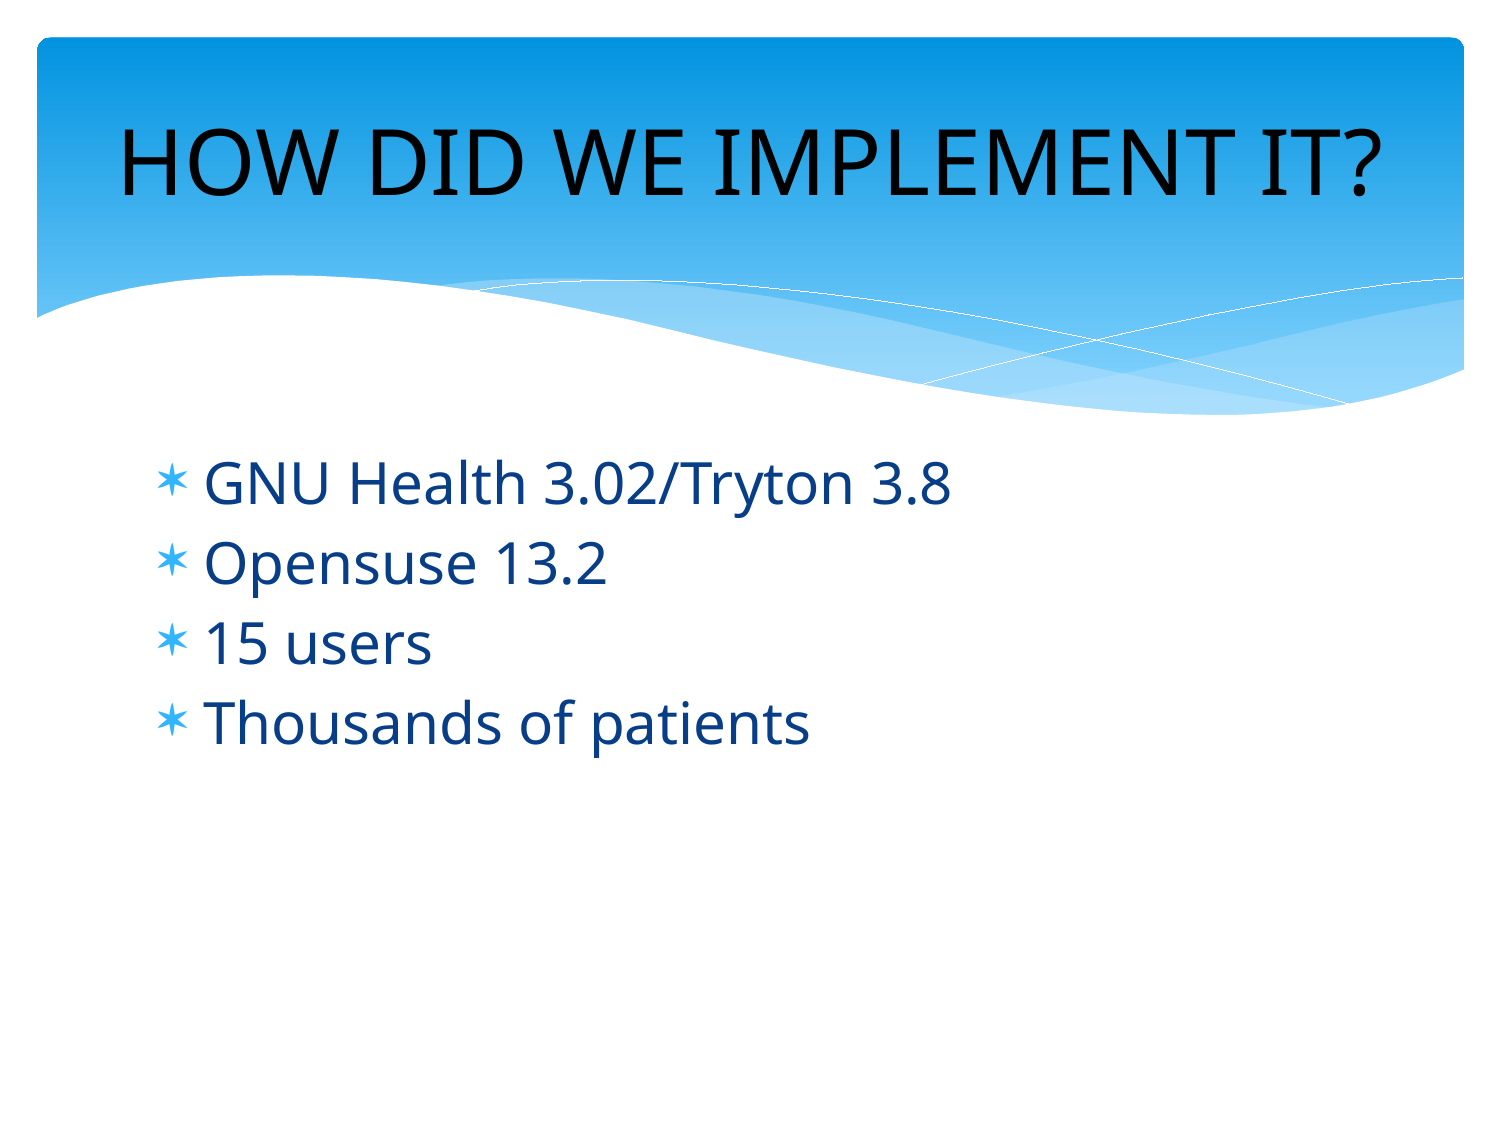

HOW DID WE IMPLEMENT IT?
# GNU Health 3.02/Tryton 3.8
Opensuse 13.2
15 users
Thousands of patients